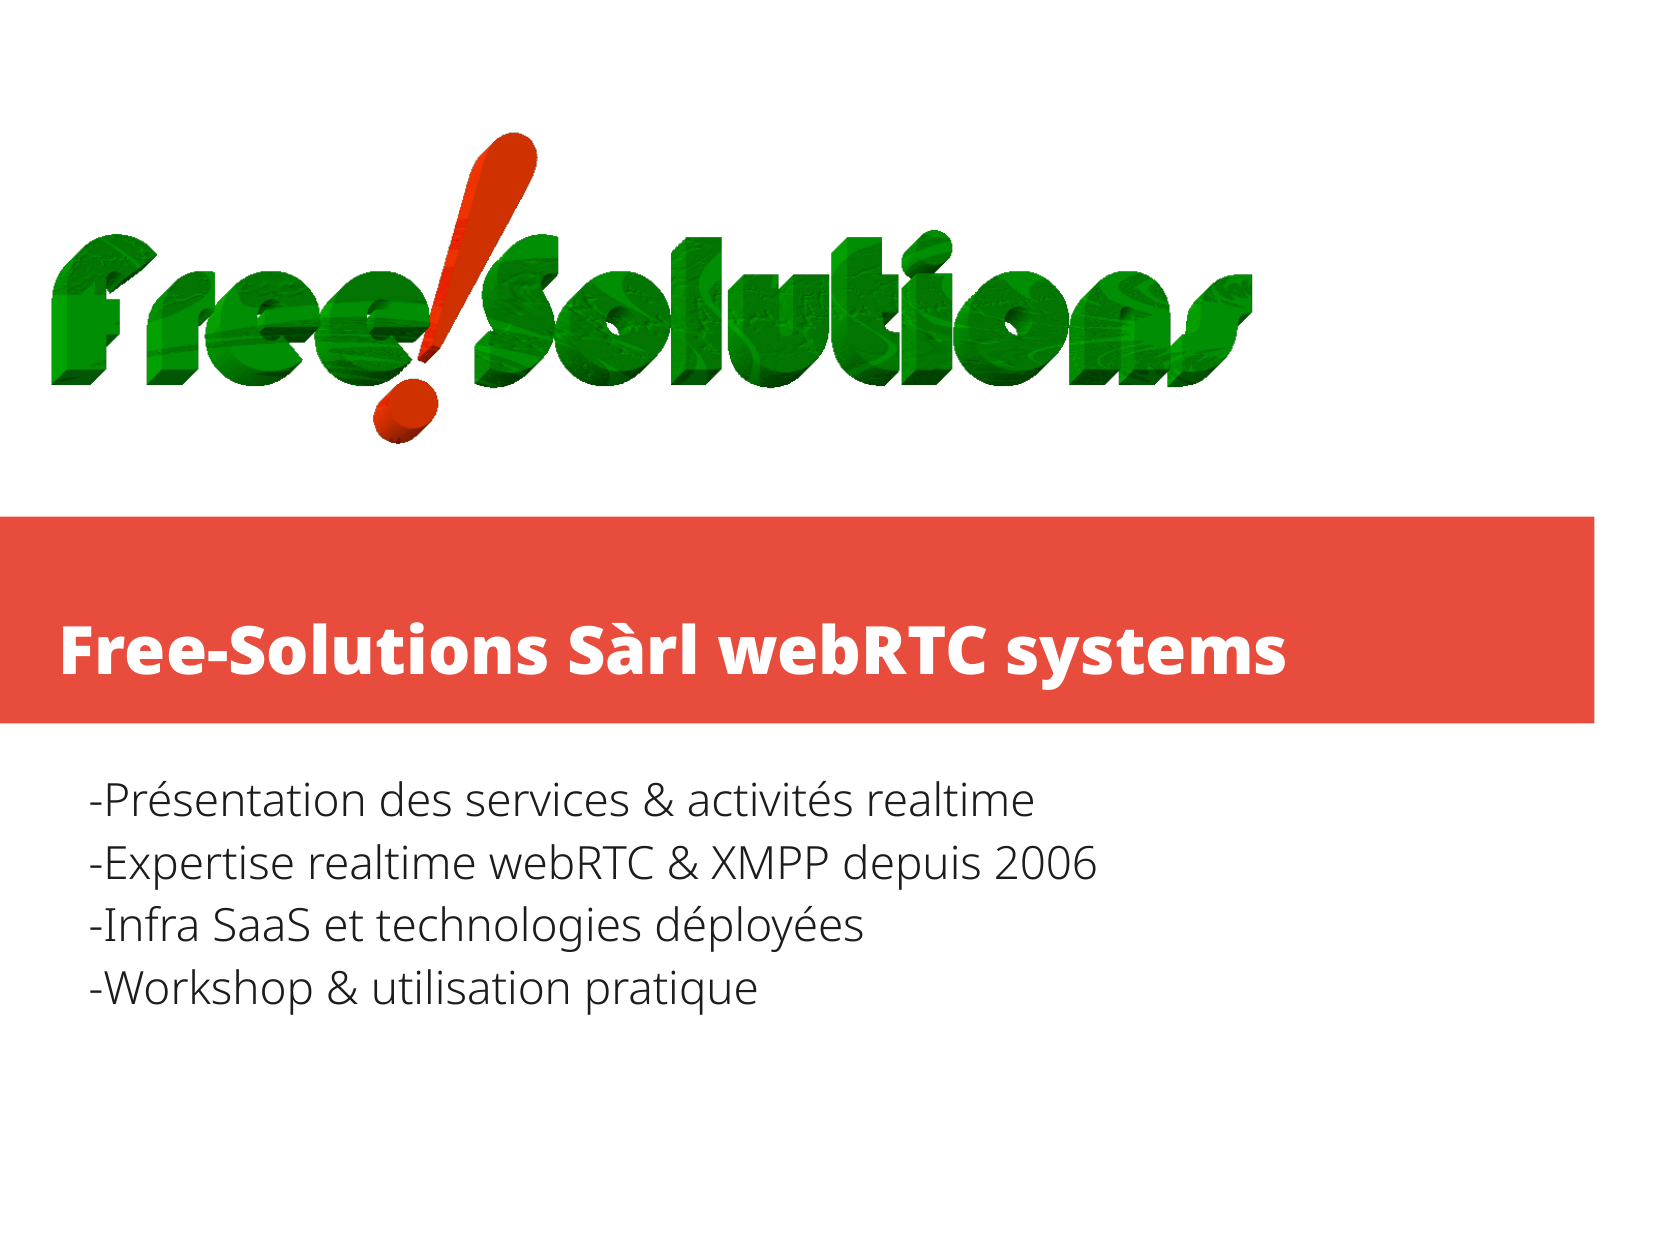

# Free-Solutions Sàrl webRTC systems
-Présentation des services & activités realtime
-Expertise realtime webRTC & XMPP depuis 2006
-Infra SaaS et technologies déployées
-Workshop & utilisation pratique